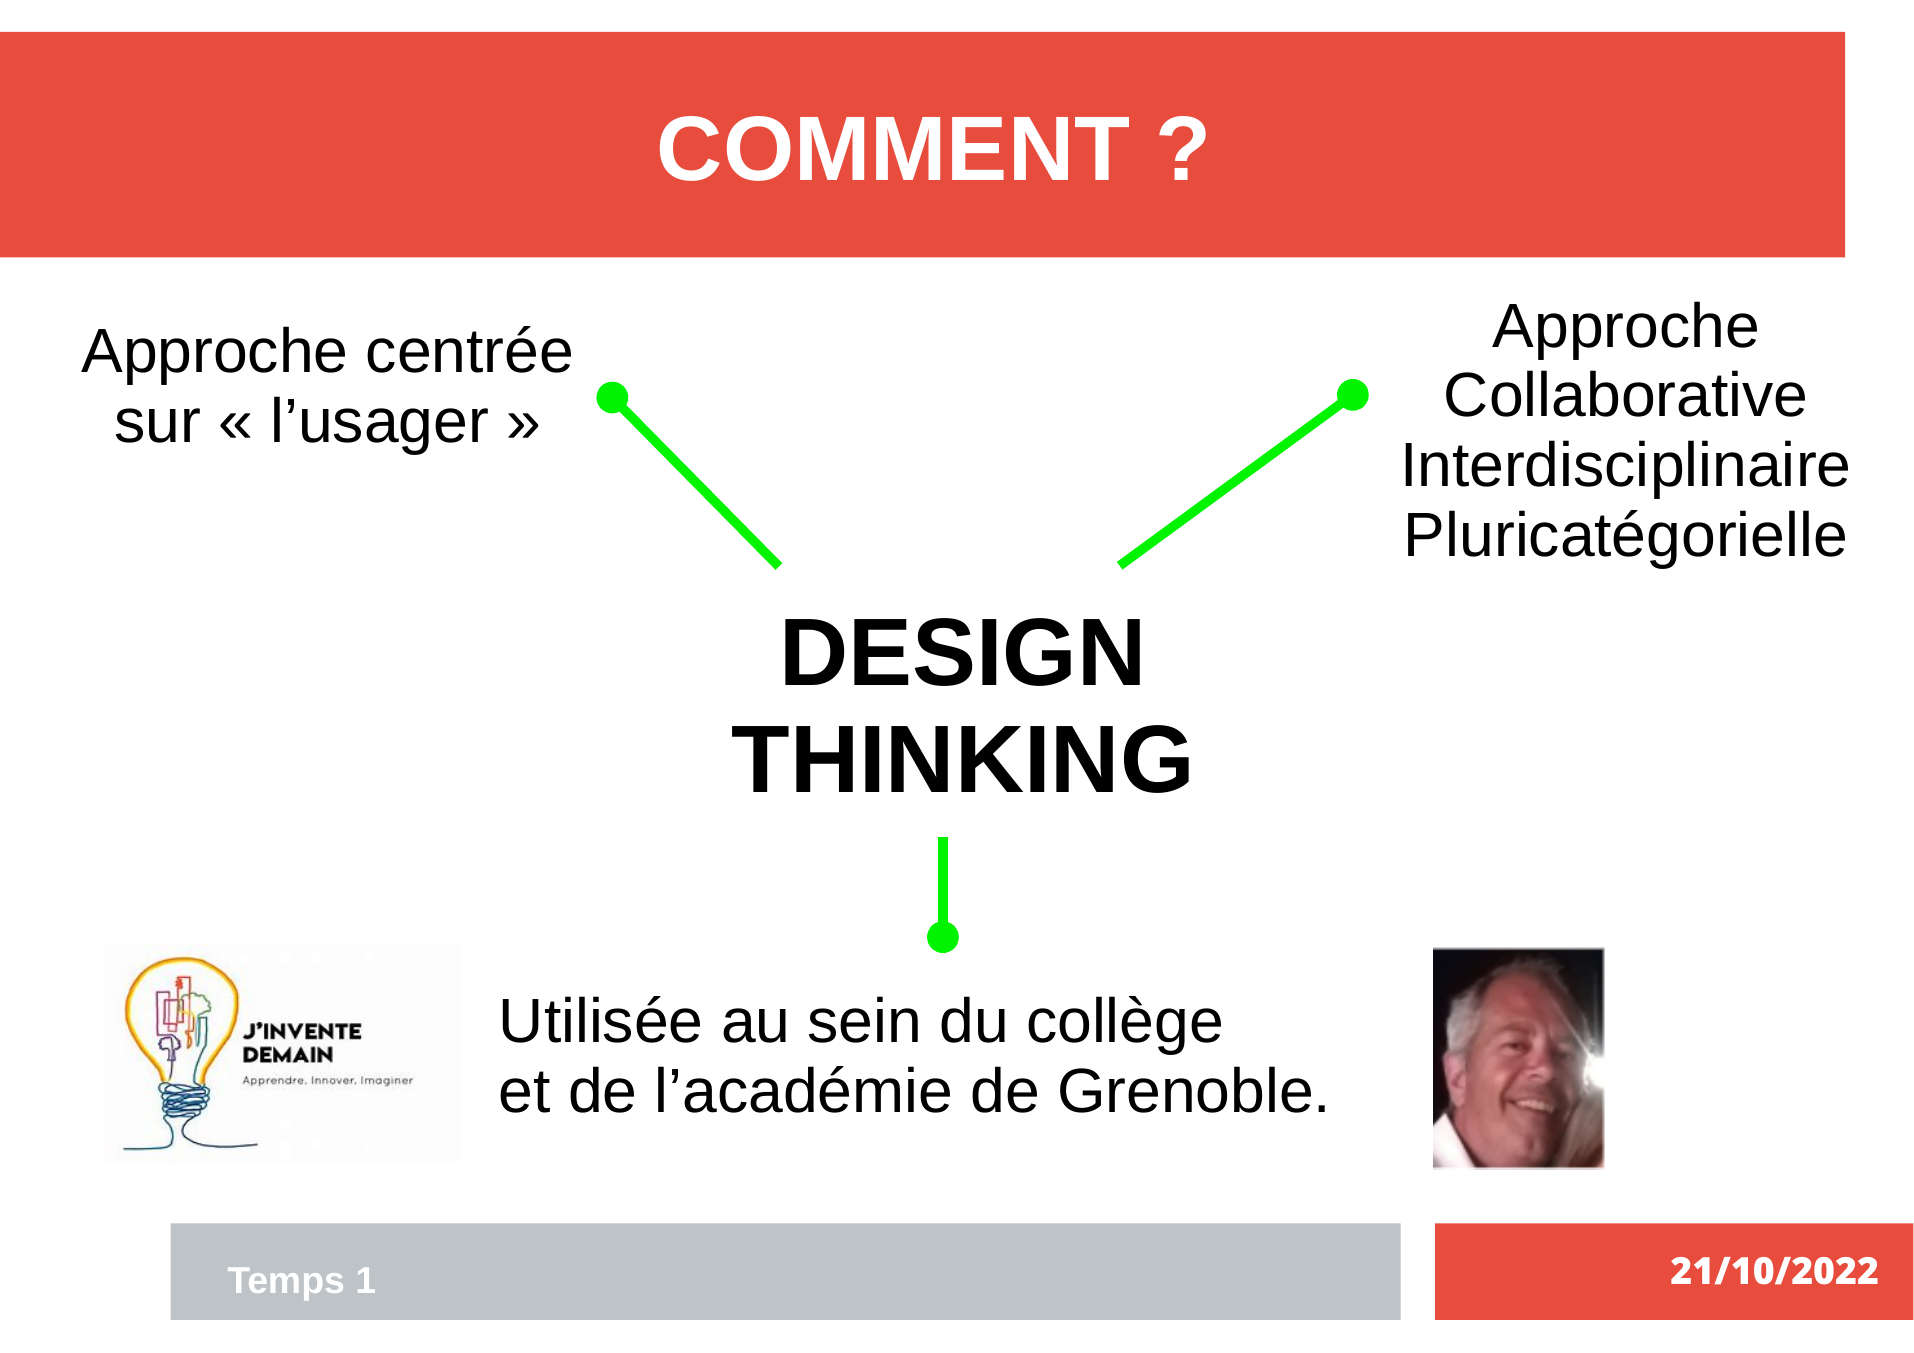

COMMENT ?
DESIGN THINKING
Approche Collaborative
Interdisciplinaire
Pluricatégorielle
Approche centrée sur « l’usager »
Utilisée au sein du collège
et de l’académie de Grenoble.
21/10/2022
Temps 1